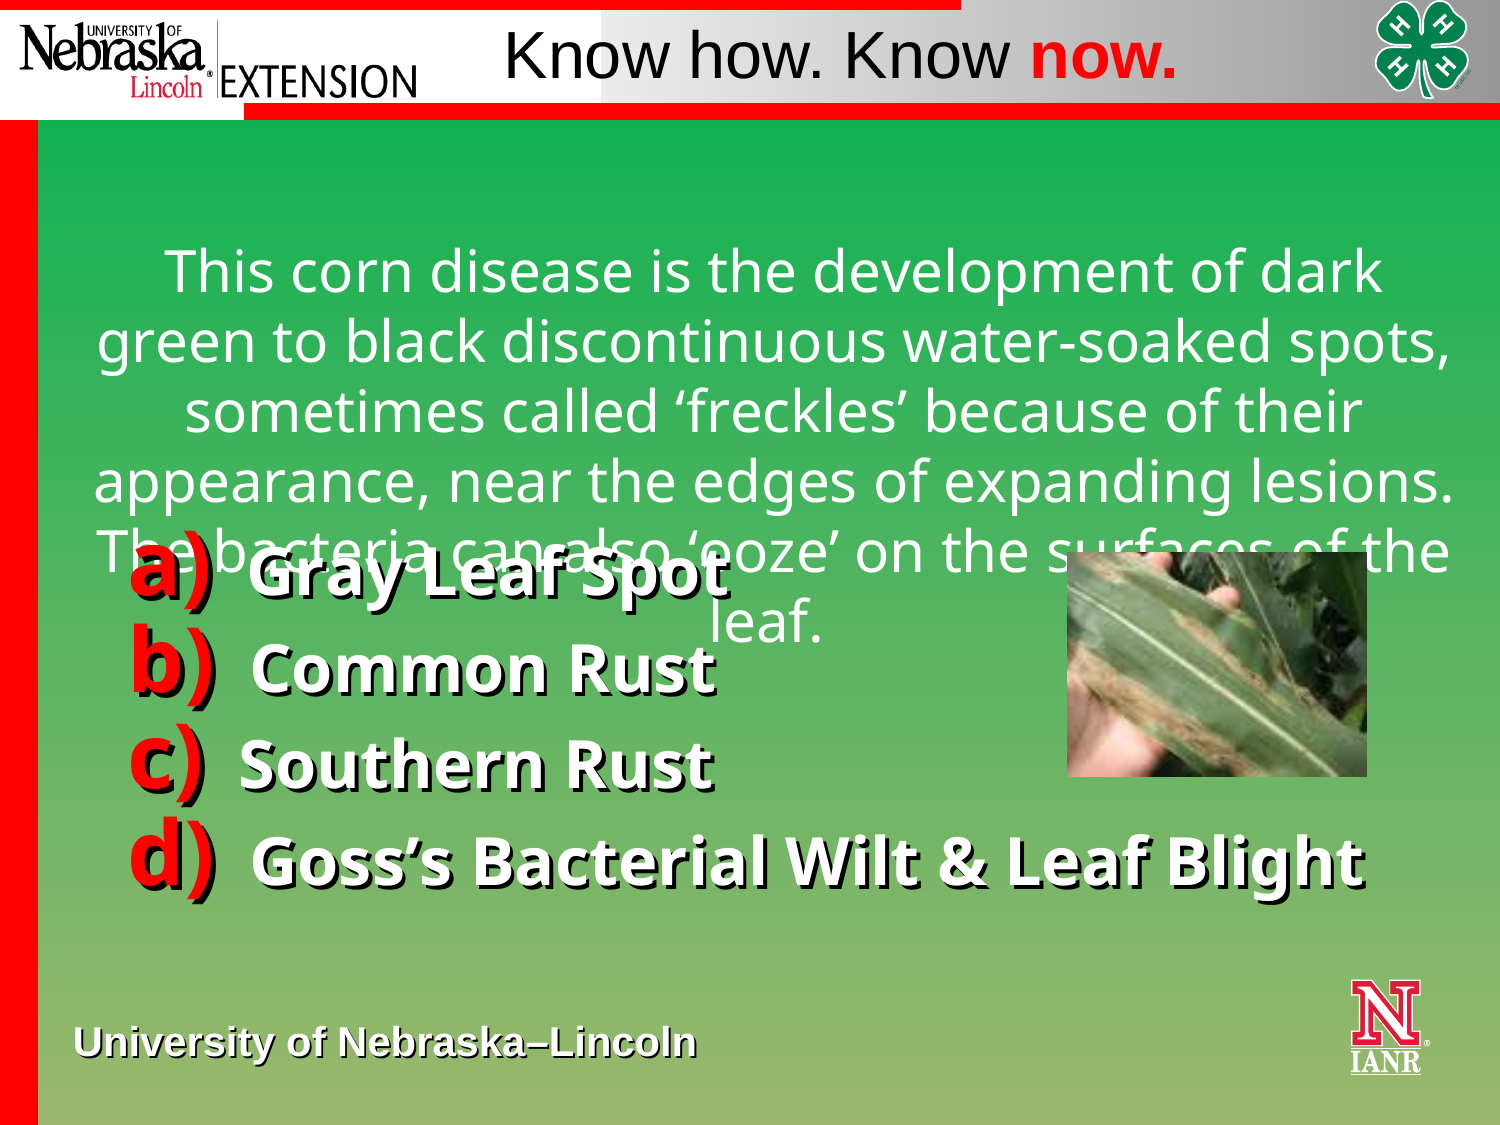

# This corn disease is the development of dark green to black discontinuous water-soaked spots, sometimes called ‘freckles’ because of their appearance, near the edges of expanding lesions. The bacteria can also ‘ooze’ on the surfaces of the leaf.
 Gray Leaf Spot
 Common Rust
 Southern Rust
 Goss’s Bacterial Wilt & Leaf Blight